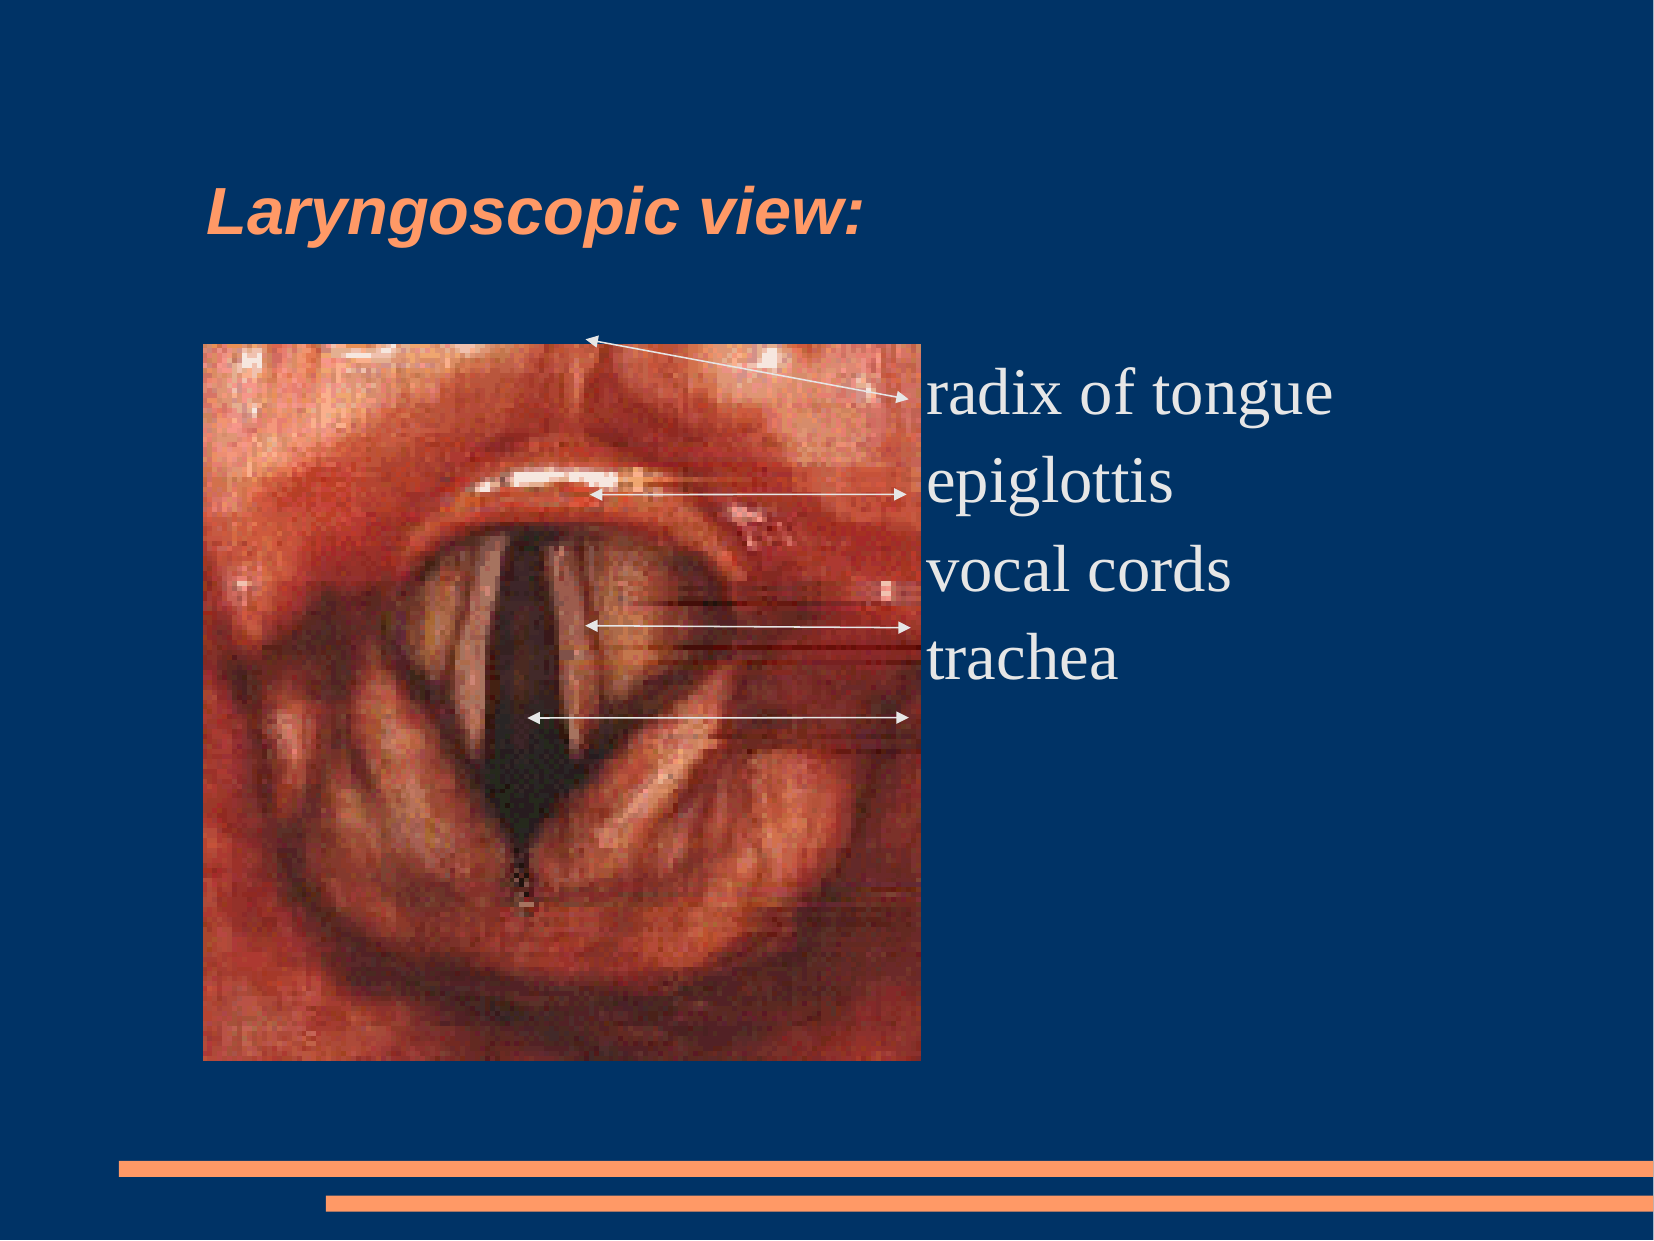

# Laryngoscopic view:
radix of tongue
epiglottis
vocal cords
trachea